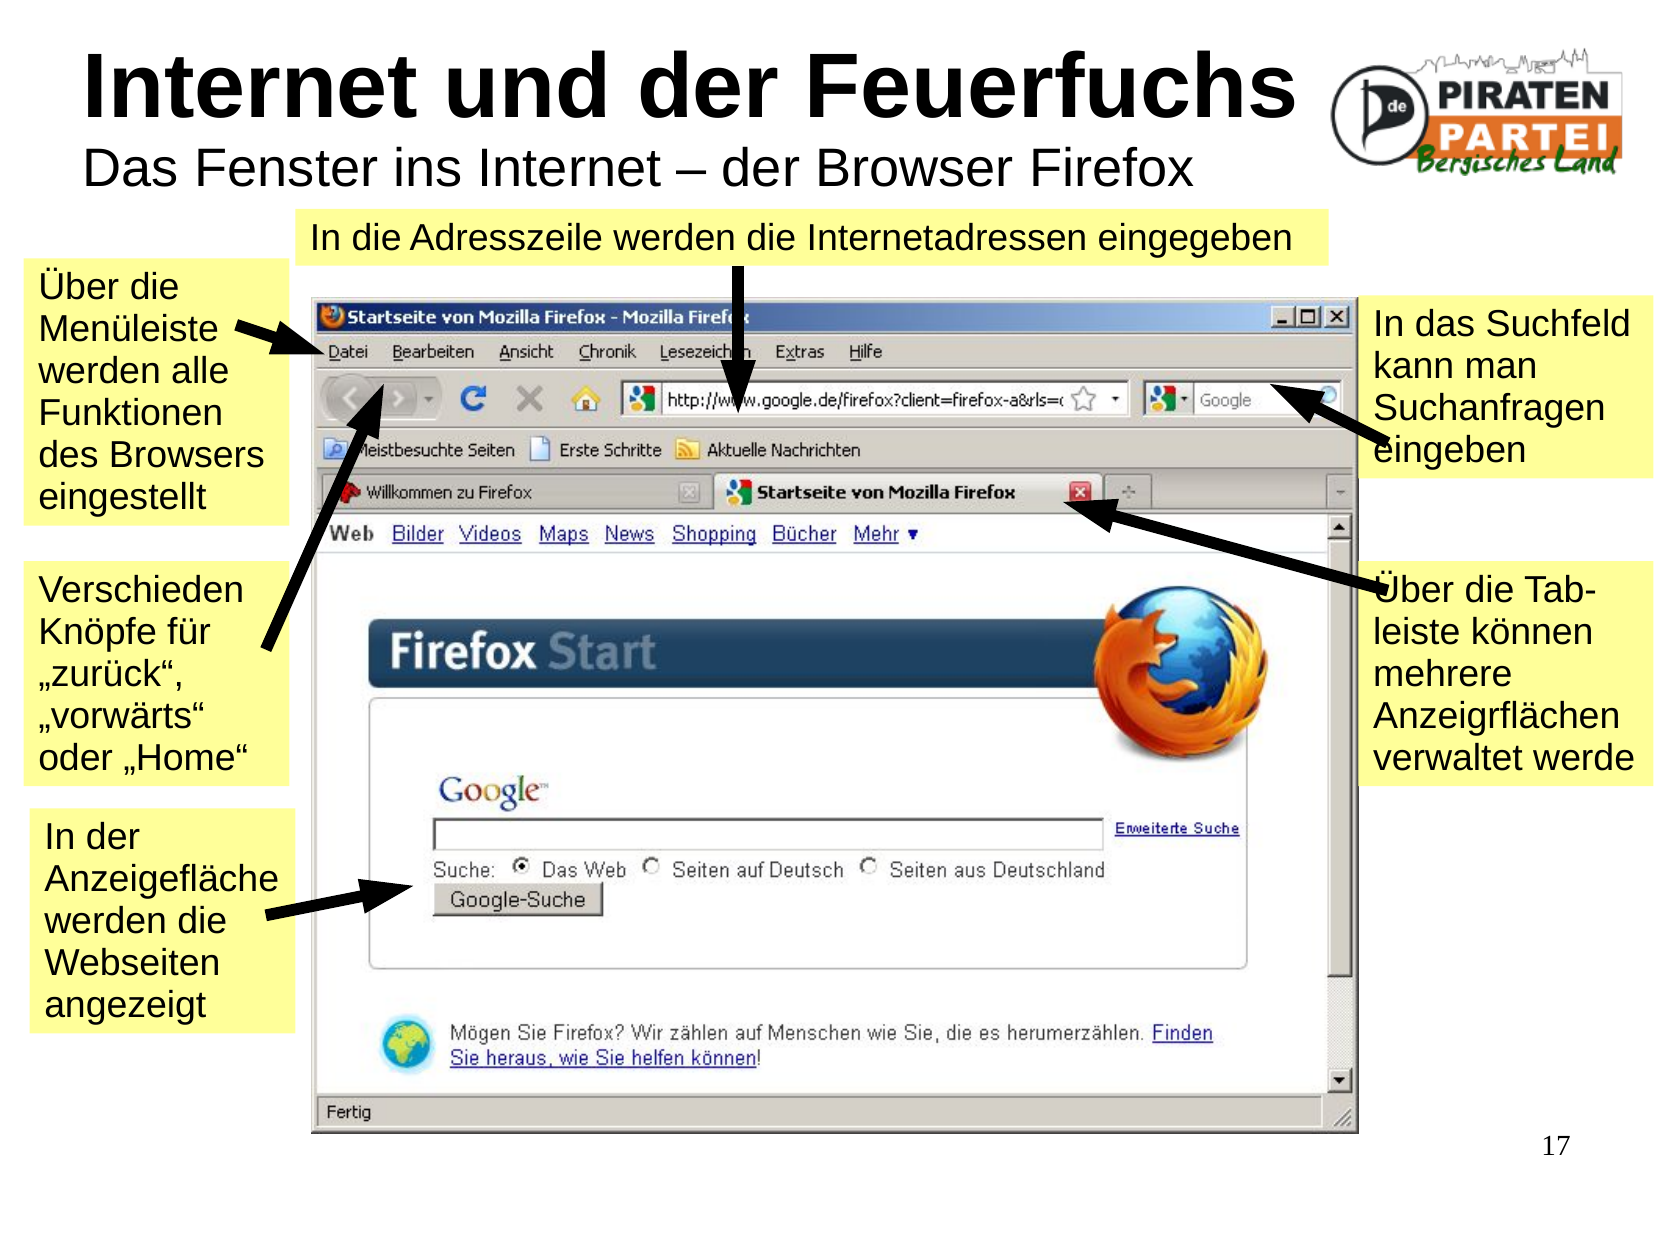

# Internet und der Feuerfuchs Das Fenster ins Internet – der Browser Firefox
In die Adresszeile werden die Internetadressen eingegeben
Über die Menüleiste werden alle Funktionen des Browsers eingestellt
In das Suchfeld kann man Suchanfragen eingeben
Verschieden Knöpfe für „zurück“, „vorwärts“ oder „Home“
Über die Tab-leiste können mehrere Anzeigrflächen verwaltet werde
In der Anzeigefläche werden die Webseiten angezeigt
17